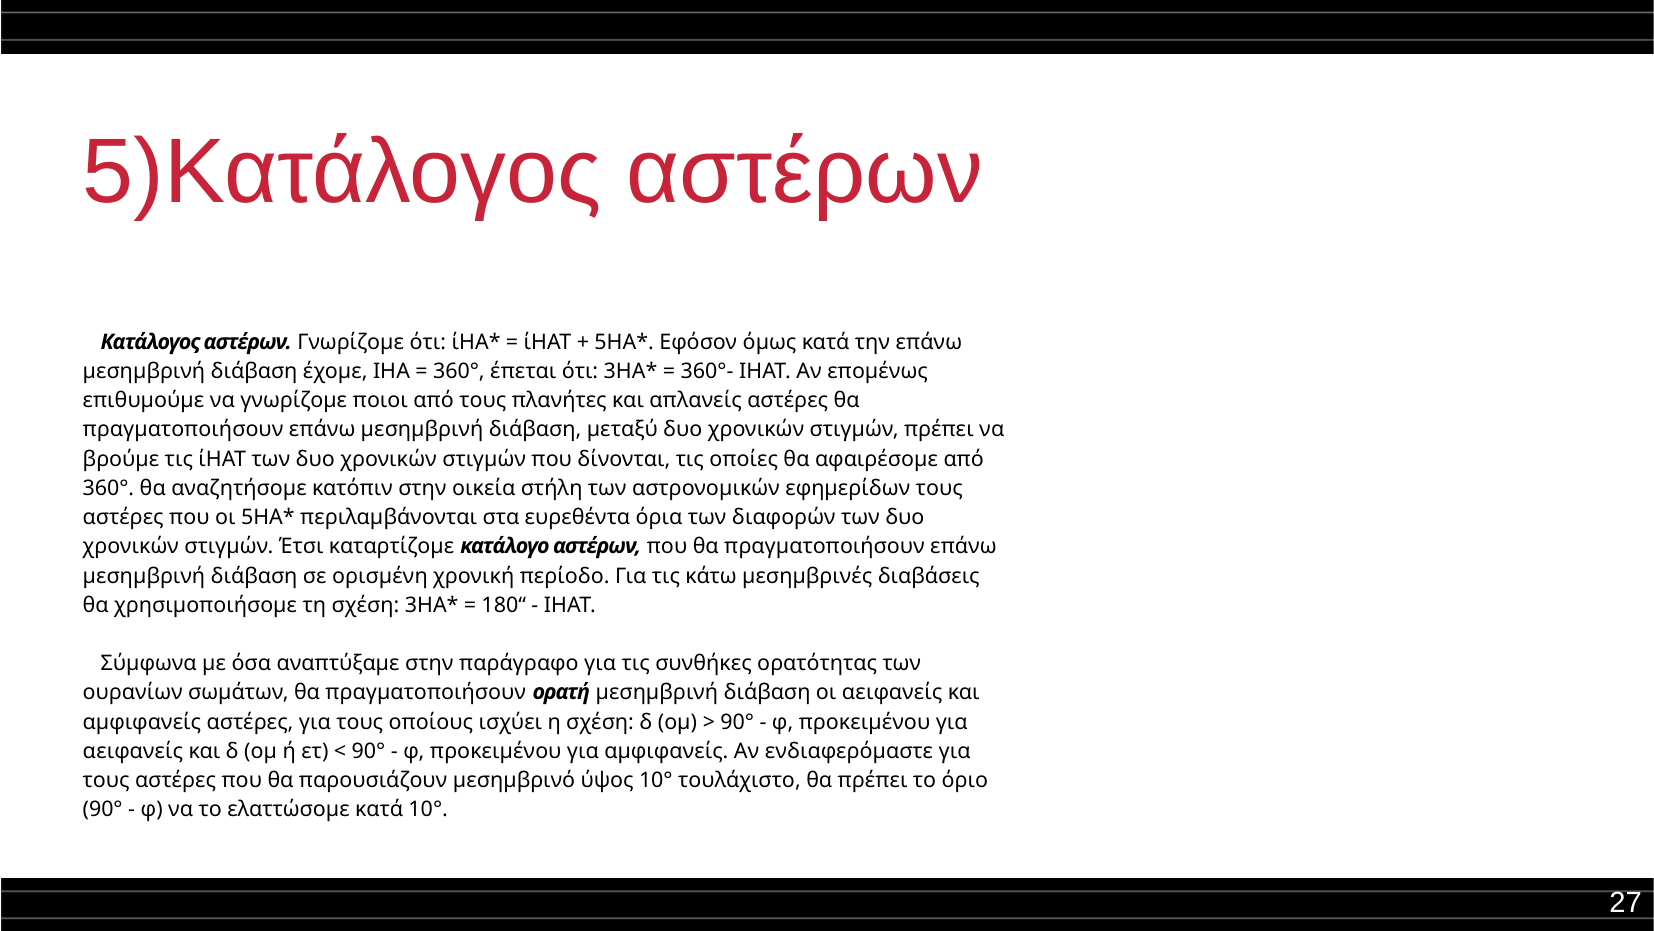

# 5)Κατάλογος αστέρων
Κατάλογος αστέρων. Γνωρίζομε ότι: ίΗΑ* = ίΗΑΤ + 5ΗΑ*. Εφόσον όμως κατά την επάνω μεσημβρινή διάβαση έχομε, ΙΗΑ = 360°, έπεται ότι: 3ΗΑ* = 360°- ΙΗΑΤ. Αν επομένως επιθυμούμε να γνωρίζομε ποιοι από τους πλανήτες και απλανείς αστέρες θα πραγματοποιή­σουν επάνω μεσημβρινή διάβαση, μεταξύ δυο χρονικών στιγμών, πρέπει να βρούμε τις ίΗΑΤ των δυο χρονικών στιγμών που δίνονται, τις οποίες θα αφαιρέσομε από 360°. θα αναζητήσομε κατόπιν στην οικεία στήλη των αστρονομικών εφημερίδων τους αστέρες που οι 5ΗΑ* περιλαμβάνονται στα ευρεθέντα όρια των διαφορών των δυο χρονικών στιγμών. Έτσι καταρτίζομε κατάλογο αστέρων, που θα πραγματοποιήσουν επάνω μεσημβρινή διάβαση σε ορισμένη χρονική περίοδο. Για τις κάτω μεσημβρινές διαβάσεις θα χρησιμοποιήσομε τη σχέση: 3ΗΑ* = 180“ - ΙΗΑΤ.
Σύμφωνα με όσα αναπτύξαμε στην παράγραφο για τις συνθήκες ορατότητας των ουρανίων σωμάτων, θα πραγματοποιήσουν ορατή μεσημβρινή διάβαση οι αειφανείς και αμφιφανείς αστέρες, για τους οποίους ισχύει η σχέση: δ (ομ) > 90° - φ, προκειμένου για αειφανείς και δ (ομ ή ετ) < 90° - φ, προκειμένου για αμφιφανείς. Αν ενδιαφερόμαστε για τους αστέρες που θα παρουσιάζουν μεσημβρινό ύψος 10° τουλάχιστο, θα πρέπει το όριο (90° - φ) να το ελαττώσομε κατά 10°.